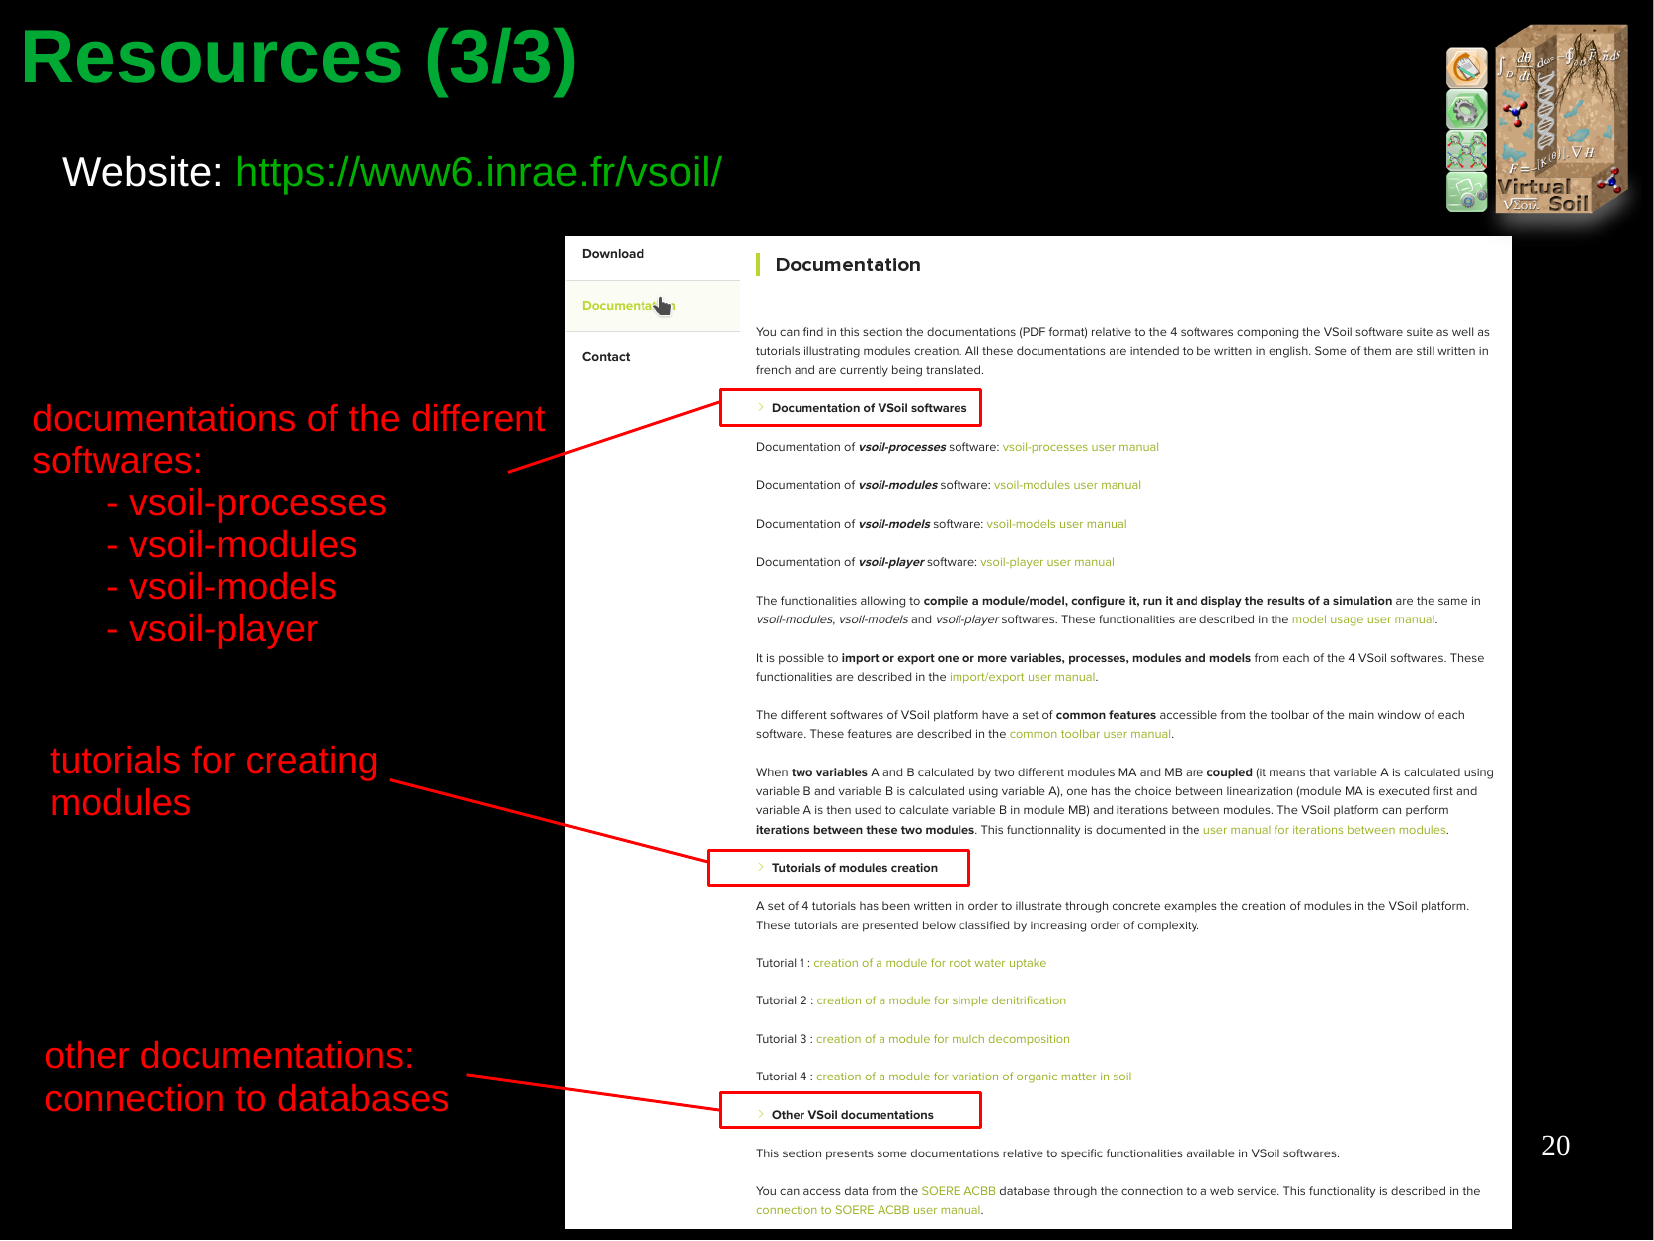

Resources (3/3)
Website: https://www6.inrae.fr/vsoil/
documentations of the different softwares:
	- vsoil-processes
	- vsoil-modules
	- vsoil-models
	- vsoil-player
tutorials for creating modules
other documentations: connection to databases
20